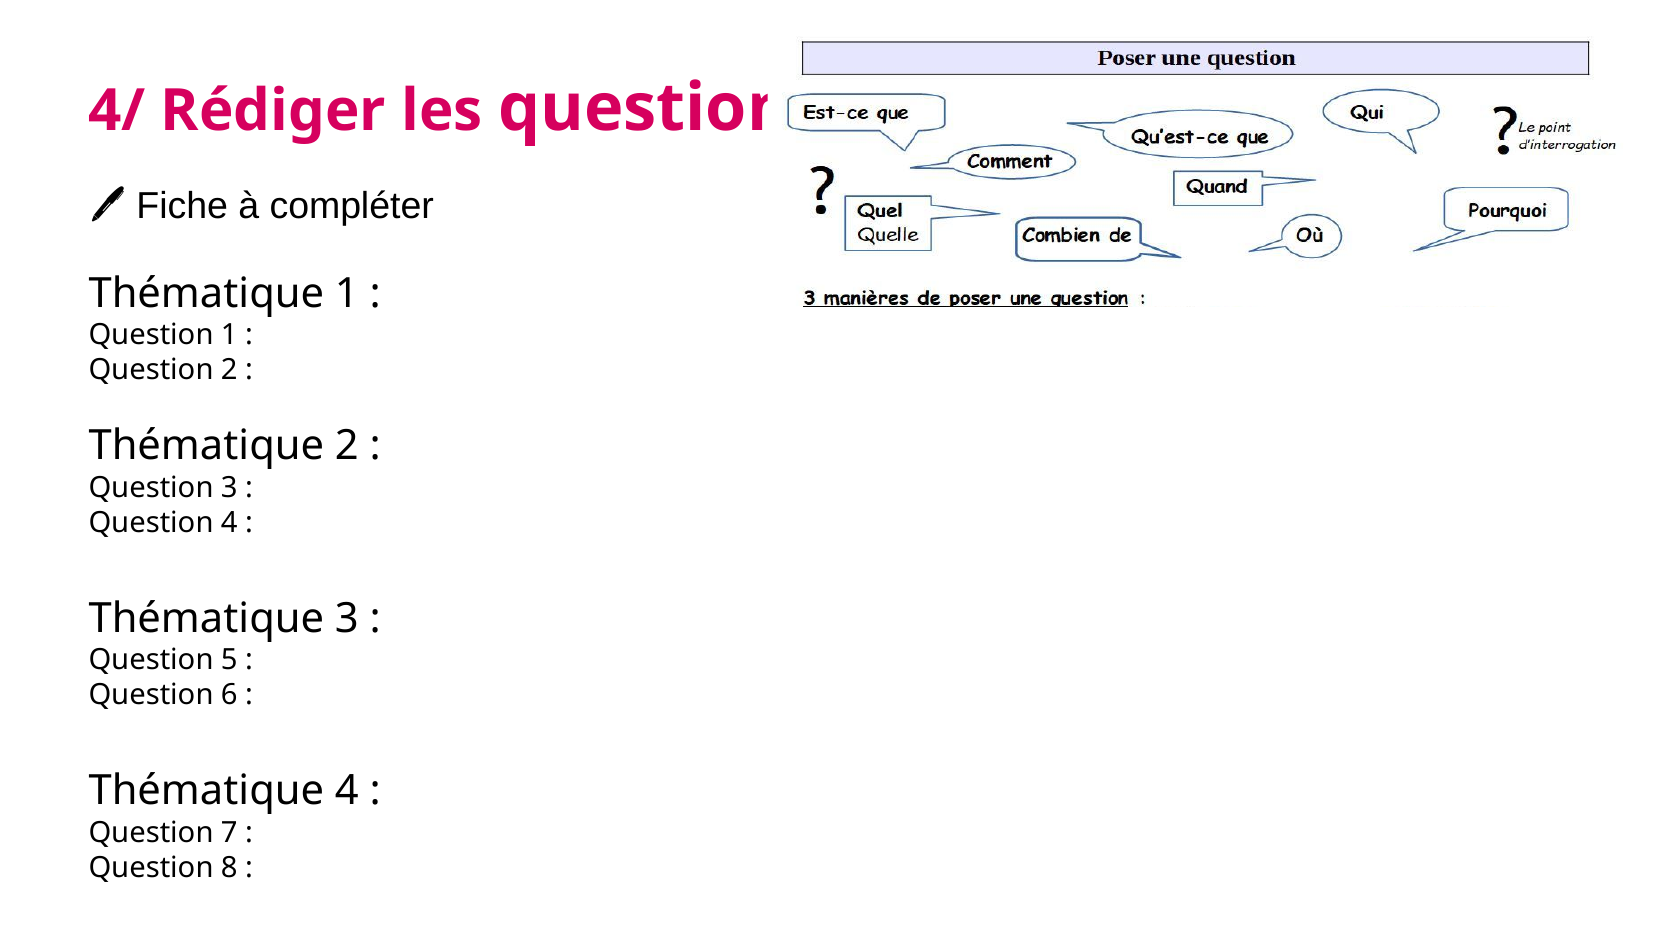

# 4/ Rédiger les questions
🖊 ️Fiche à compléter
Thématique 1 :
Question 1 :
Question 2 :
Thématique 2 :
Question 3 :
Question 4 :
Thématique 3 :
Question 5 :
Question 6 :
Thématique 4 :
Question 7 :
Question 8 :